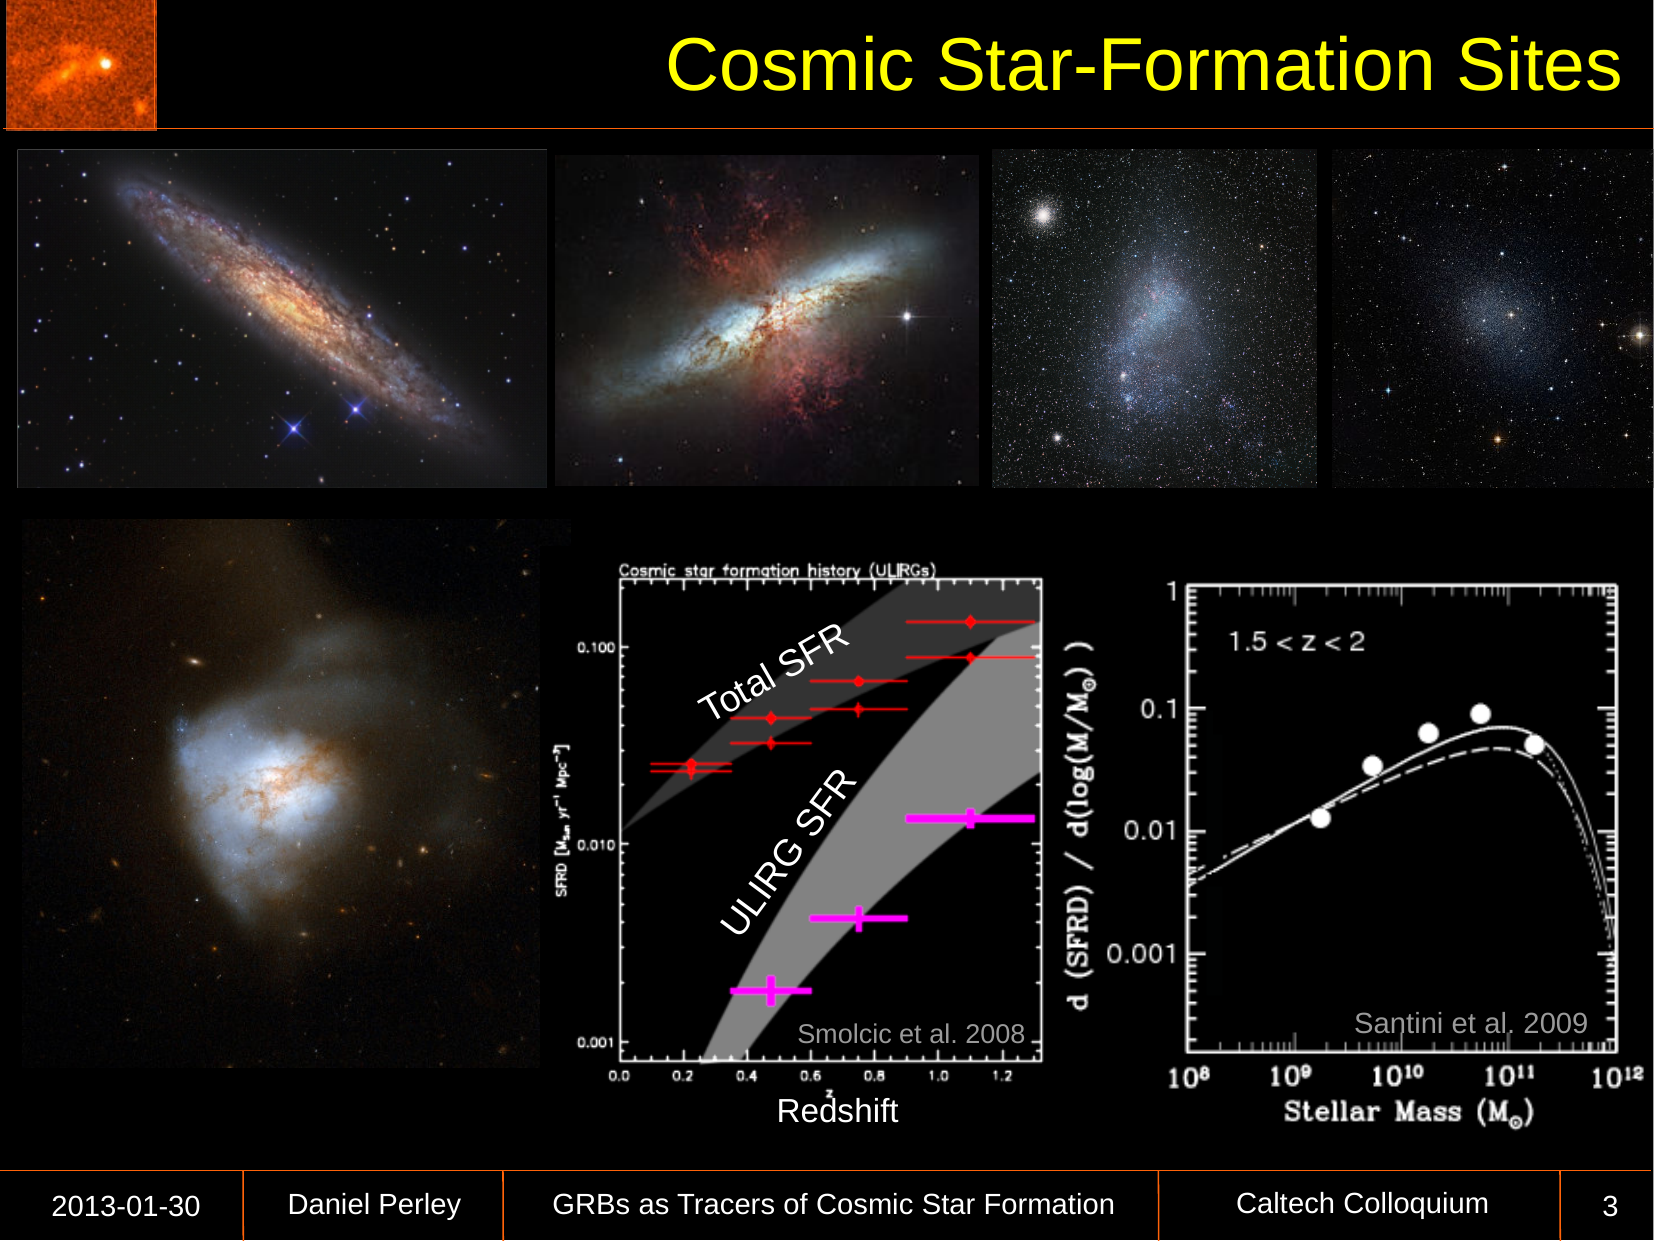

# Cosmic Star-Formation Sites
Total SFR
ULIRG SFR
Santini et al. 2009
Smolcic et al. 2008
Redshift
2013-01-30
3